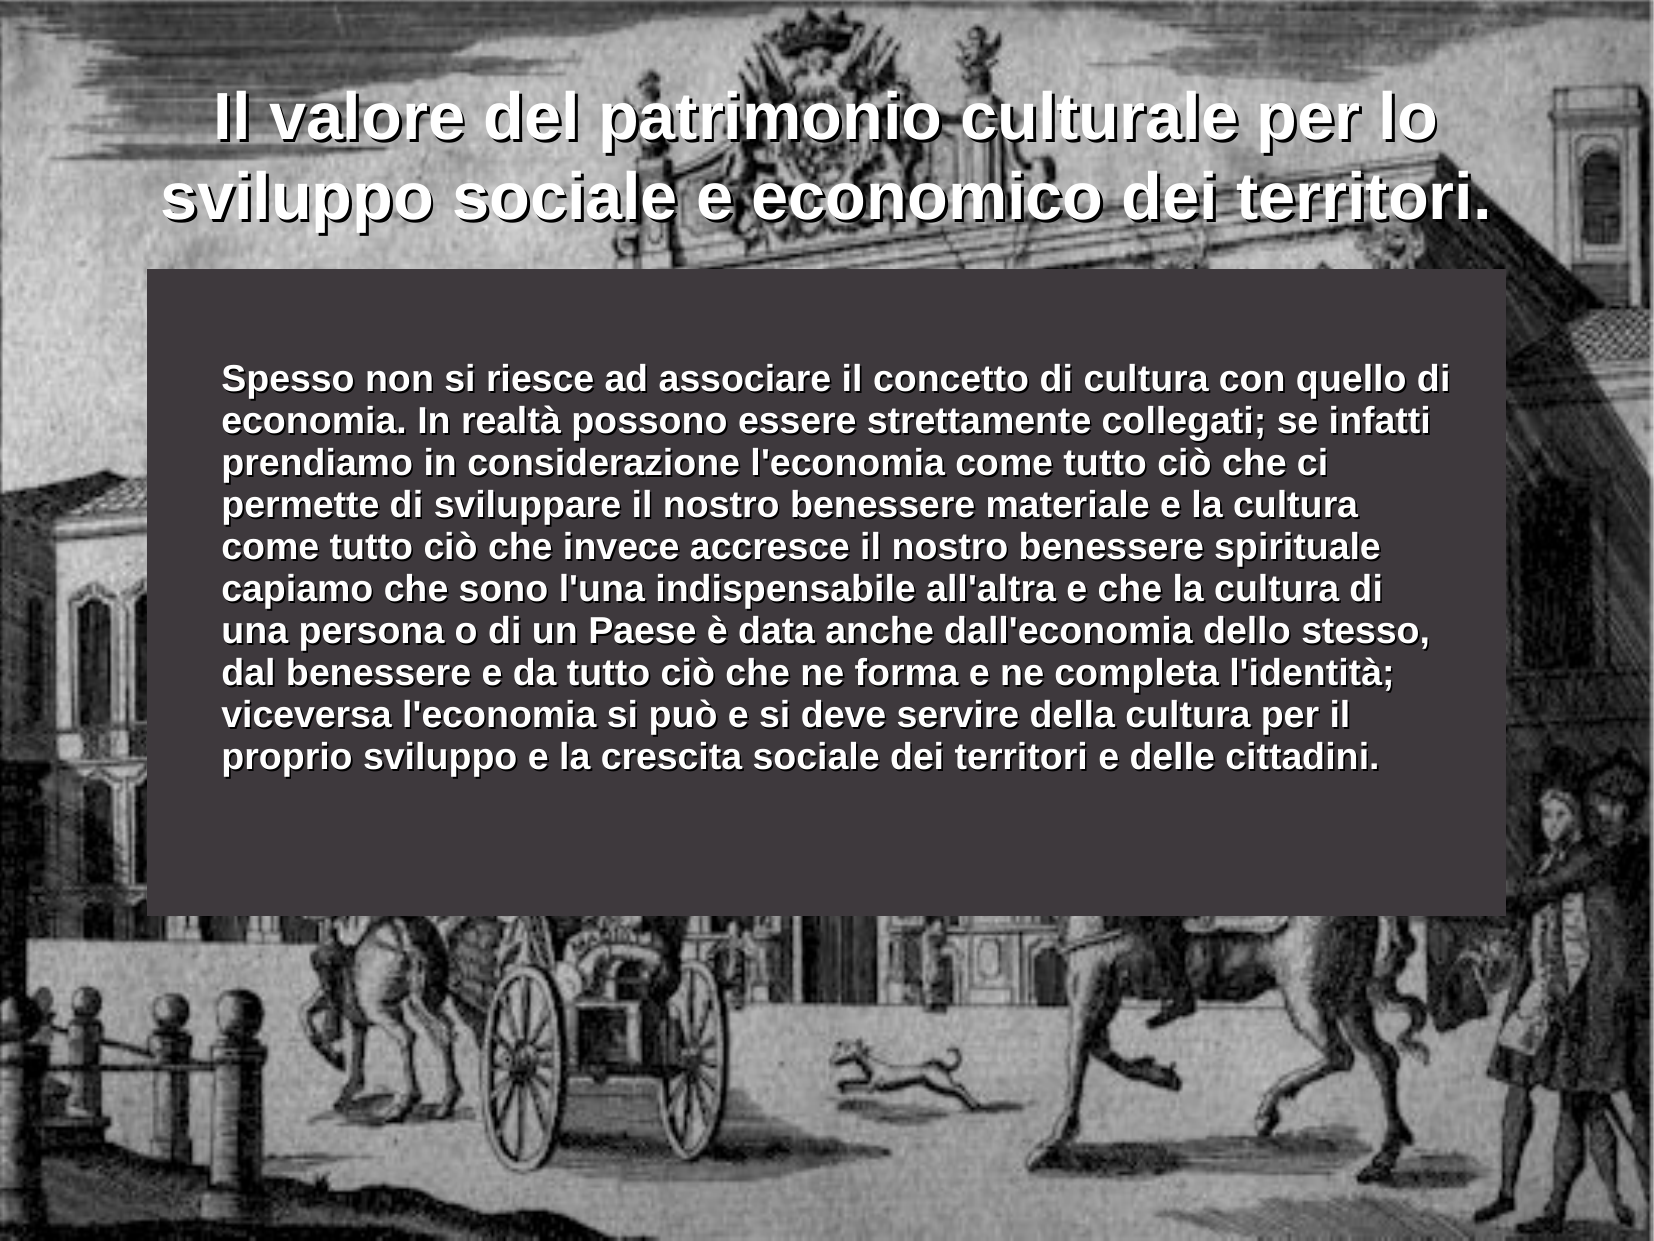

# Il valore del patrimonio culturale per lo sviluppo sociale e economico dei territori.
Spesso non si riesce ad associare il concetto di cultura con quello di economia. In realtà possono essere strettamente collegati; se infatti prendiamo in considerazione l'economia come tutto ciò che ci permette di sviluppare il nostro benessere materiale e la cultura come tutto ciò che invece accresce il nostro benessere spirituale capiamo che sono l'una indispensabile all'altra e che la cultura di una persona o di un Paese è data anche dall'economia dello stesso, dal benessere e da tutto ciò che ne forma e ne completa l'identità; viceversa l'economia si può e si deve servire della cultura per il proprio sviluppo e la crescita sociale dei territori e delle cittadini.